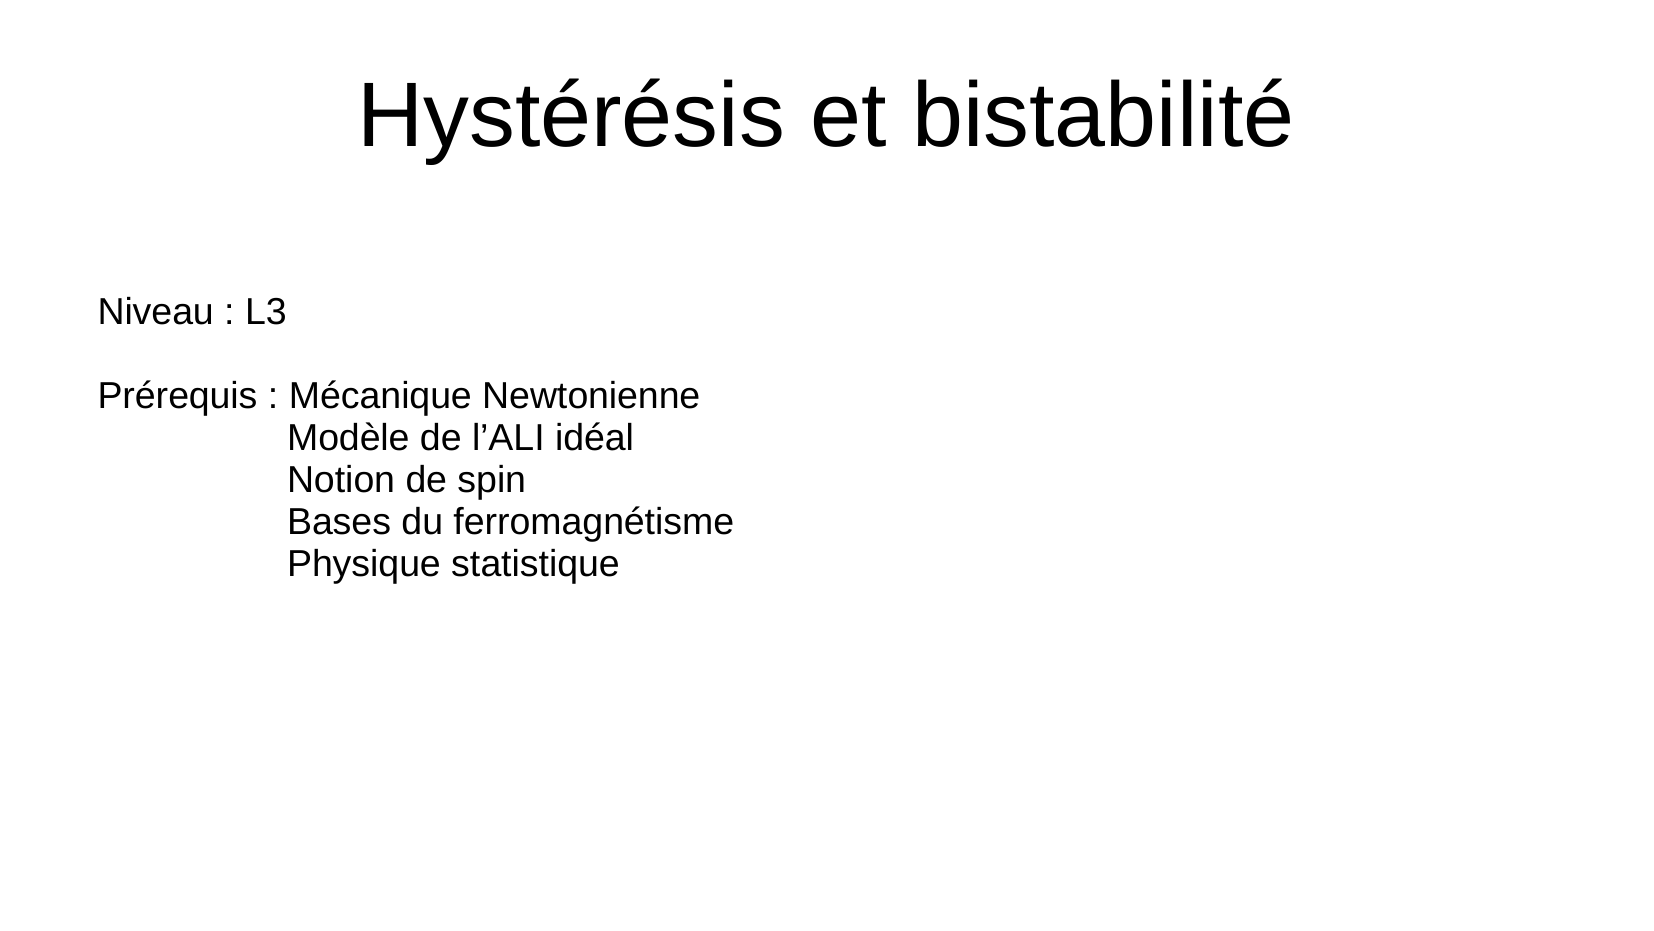

# Hystérésis et bistabilité
Niveau : L3
Prérequis : Mécanique Newtonienne
		 Modèle de l’ALI idéal
		 Notion de spin
		 Bases du ferromagnétisme
		 Physique statistique